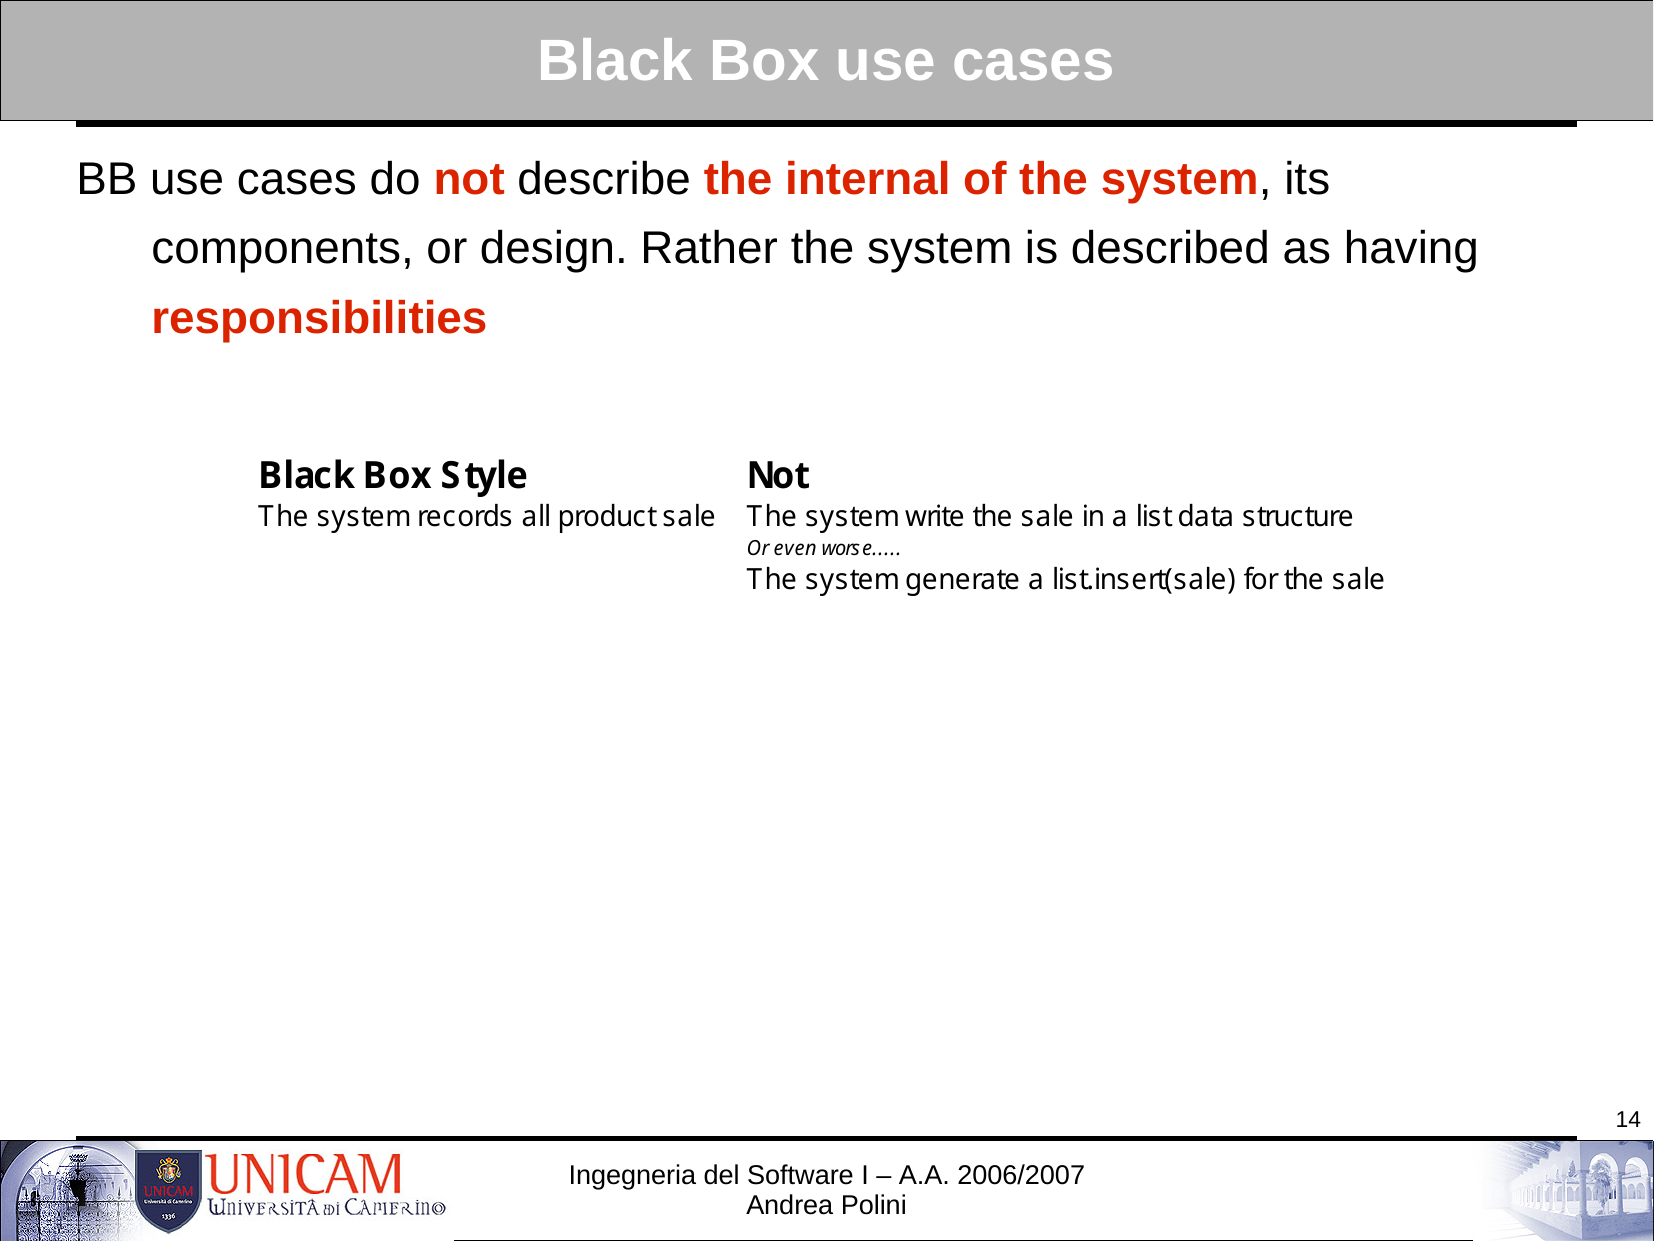

# Black Box use cases
BB use cases do not describe the internal of the system, its components, or design. Rather the system is described as having responsibilities
14